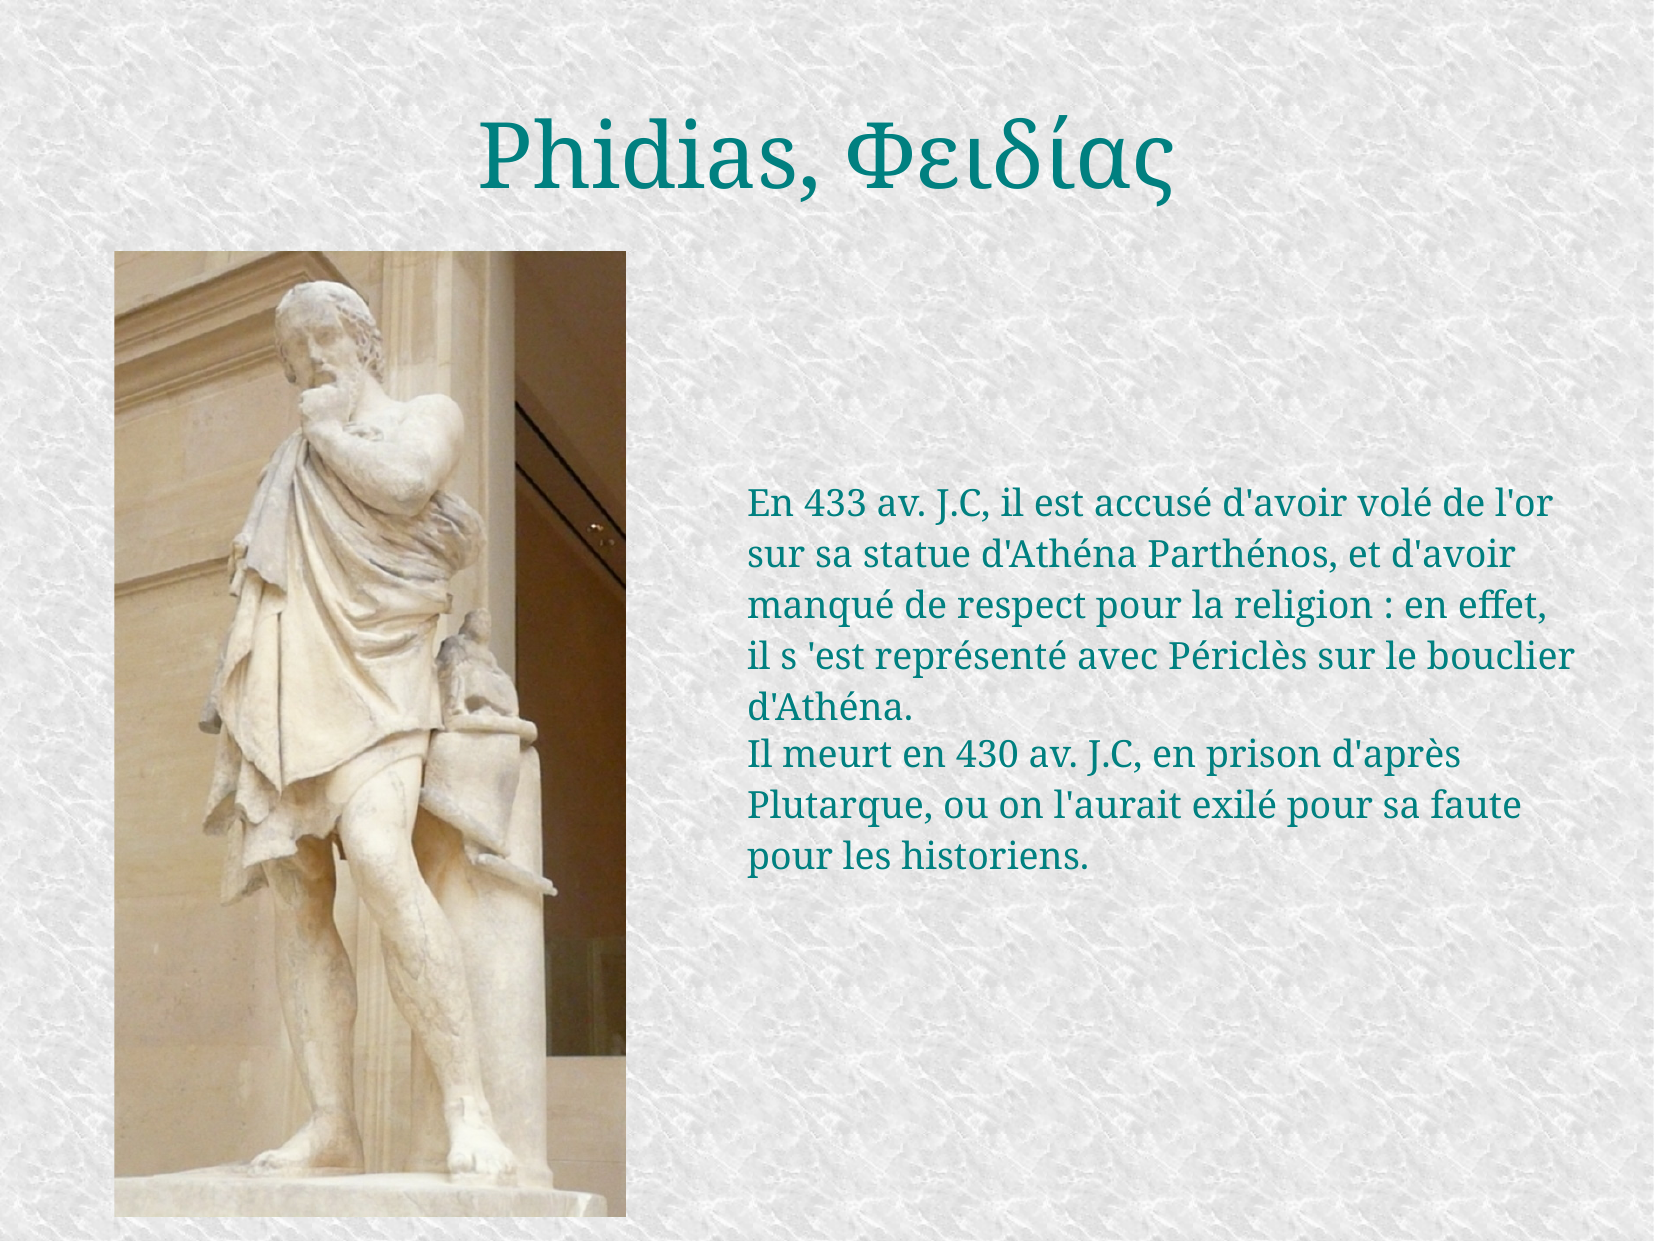

# Phidias, Φειδίας
En 433 av. J.C, il est accusé d'avoir volé de l'or sur sa statue d'Athéna Parthénos, et d'avoir manqué de respect pour la religion : en effet, il s 'est représenté avec Périclès sur le bouclier d'Athéna.
Il meurt en 430 av. J.C, en prison d'après Plutarque, ou on l'aurait exilé pour sa faute pour les historiens.